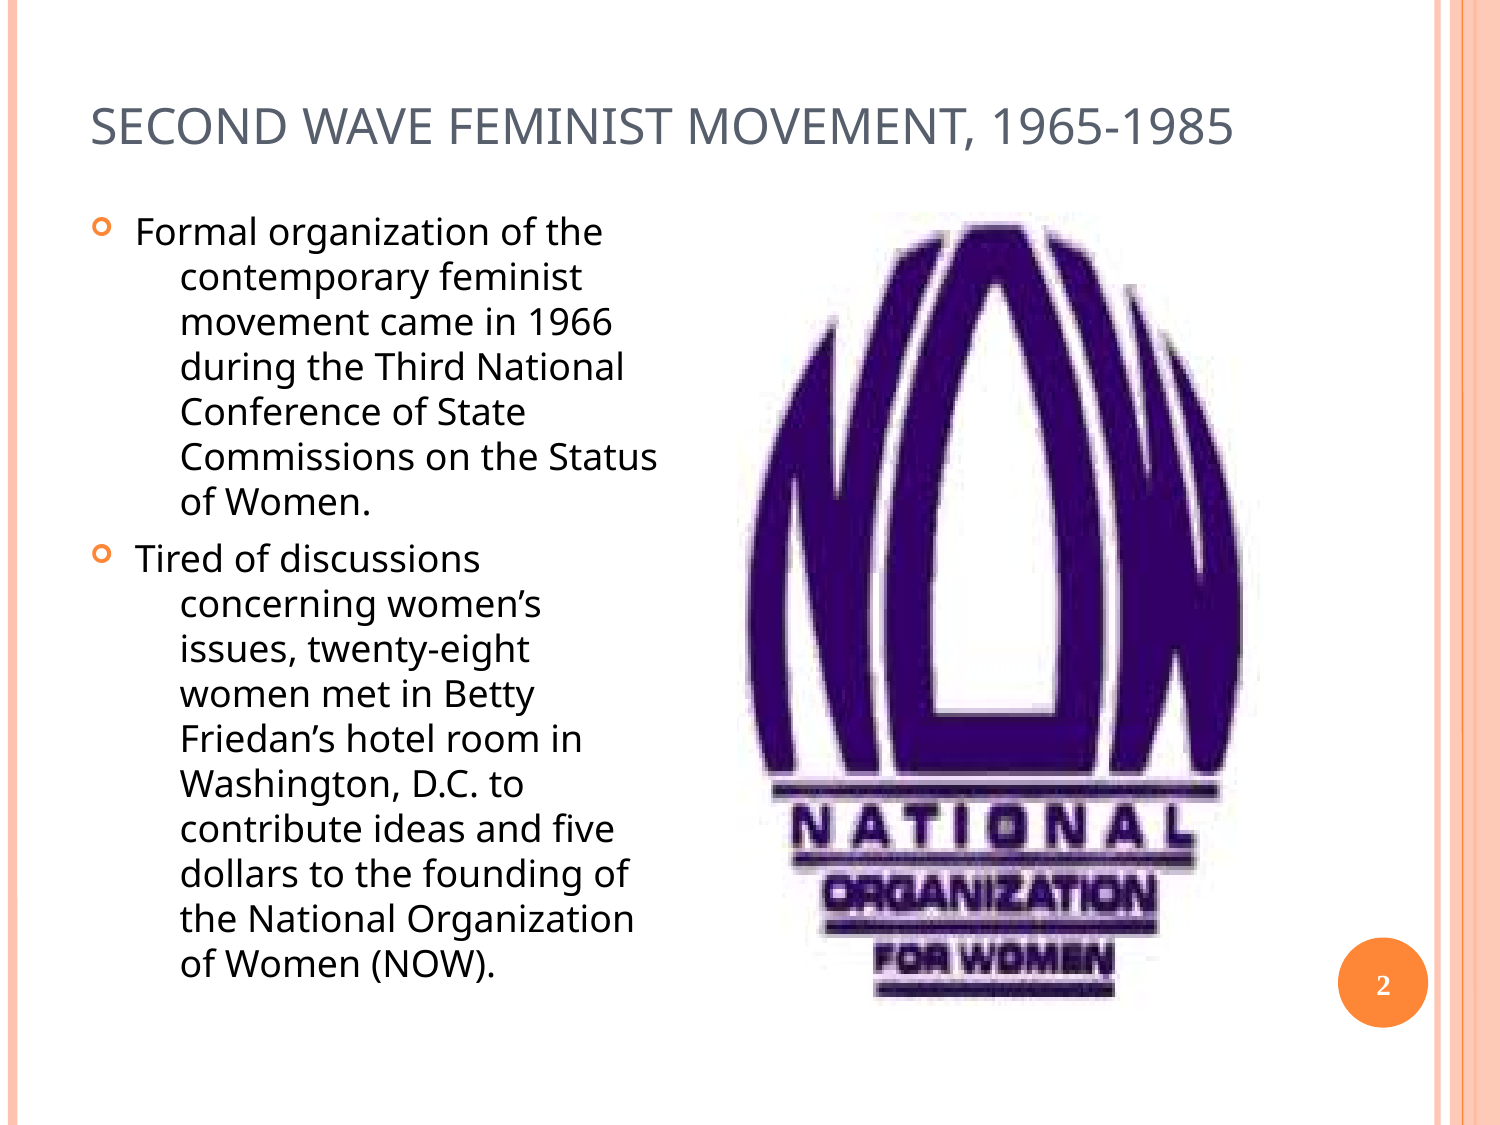

# Second Wave Feminist Movement, 1965-1985
Formal organization of the contemporary feminist movement came in 1966 during the Third National Conference of State Commissions on the Status of Women.
Tired of discussions concerning women’s issues, twenty-eight women met in Betty Friedan’s hotel room in Washington, D.C. to contribute ideas and five dollars to the founding of the National Organization of Women (NOW).
2